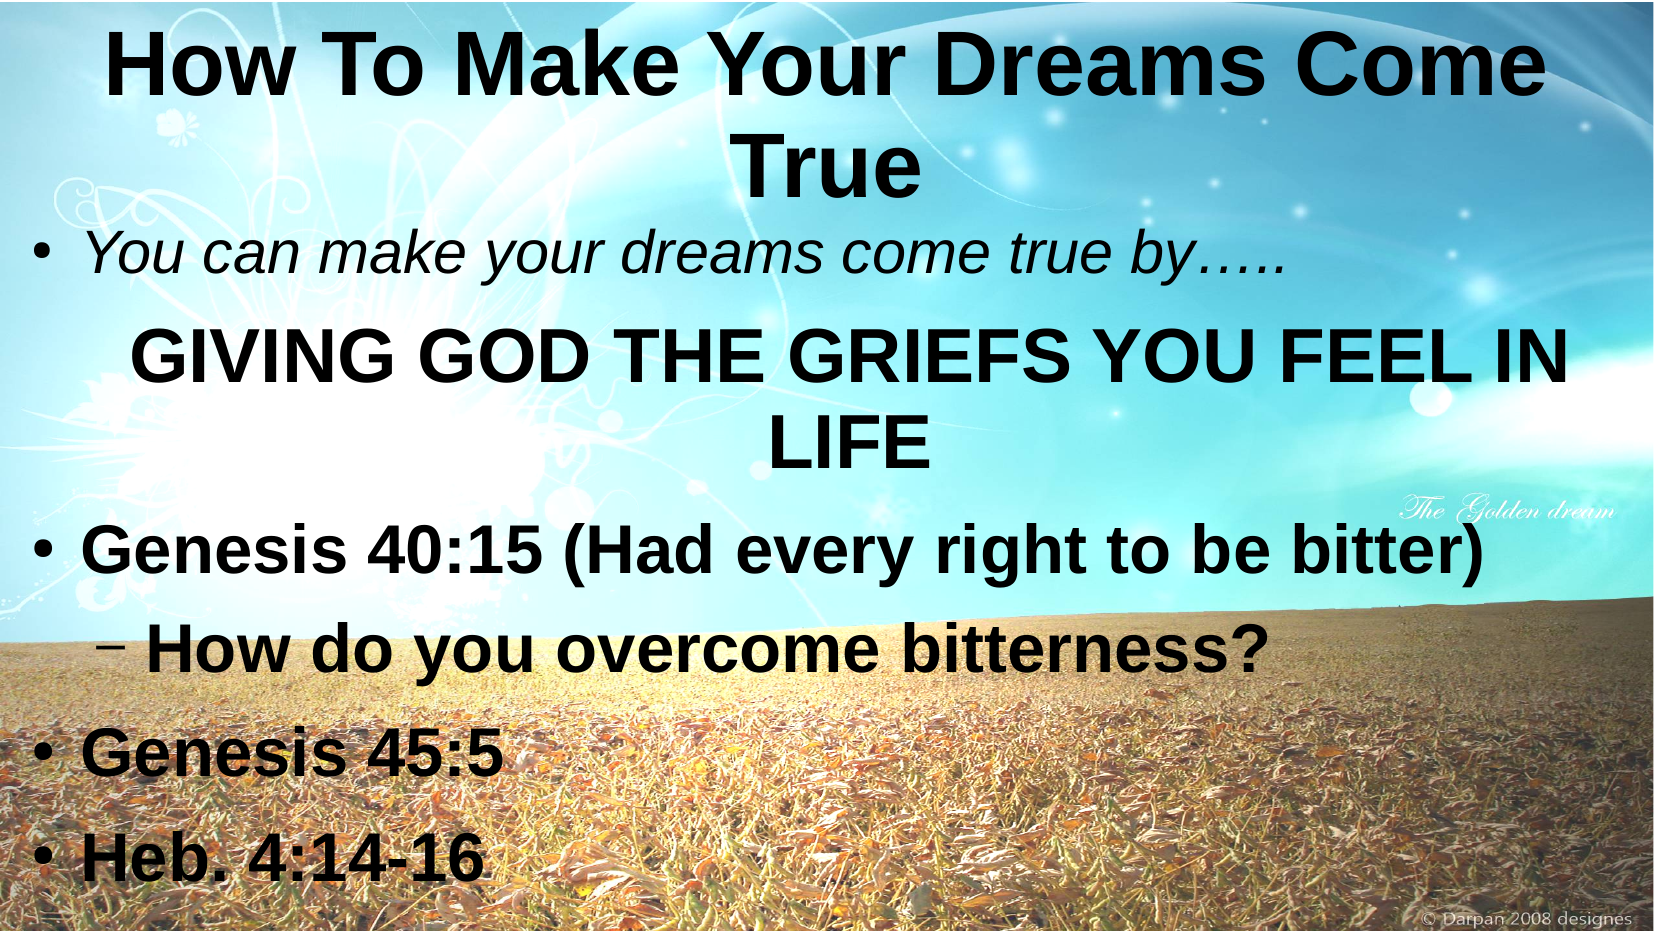

# How To Make Your Dreams Come True
You can make your dreams come true by…..
GIVING GOD THE GRIEFS YOU FEEL IN LIFE
Genesis 40:15 (Had every right to be bitter)
How do you overcome bitterness?
Genesis 45:5
Heb. 4:14-16